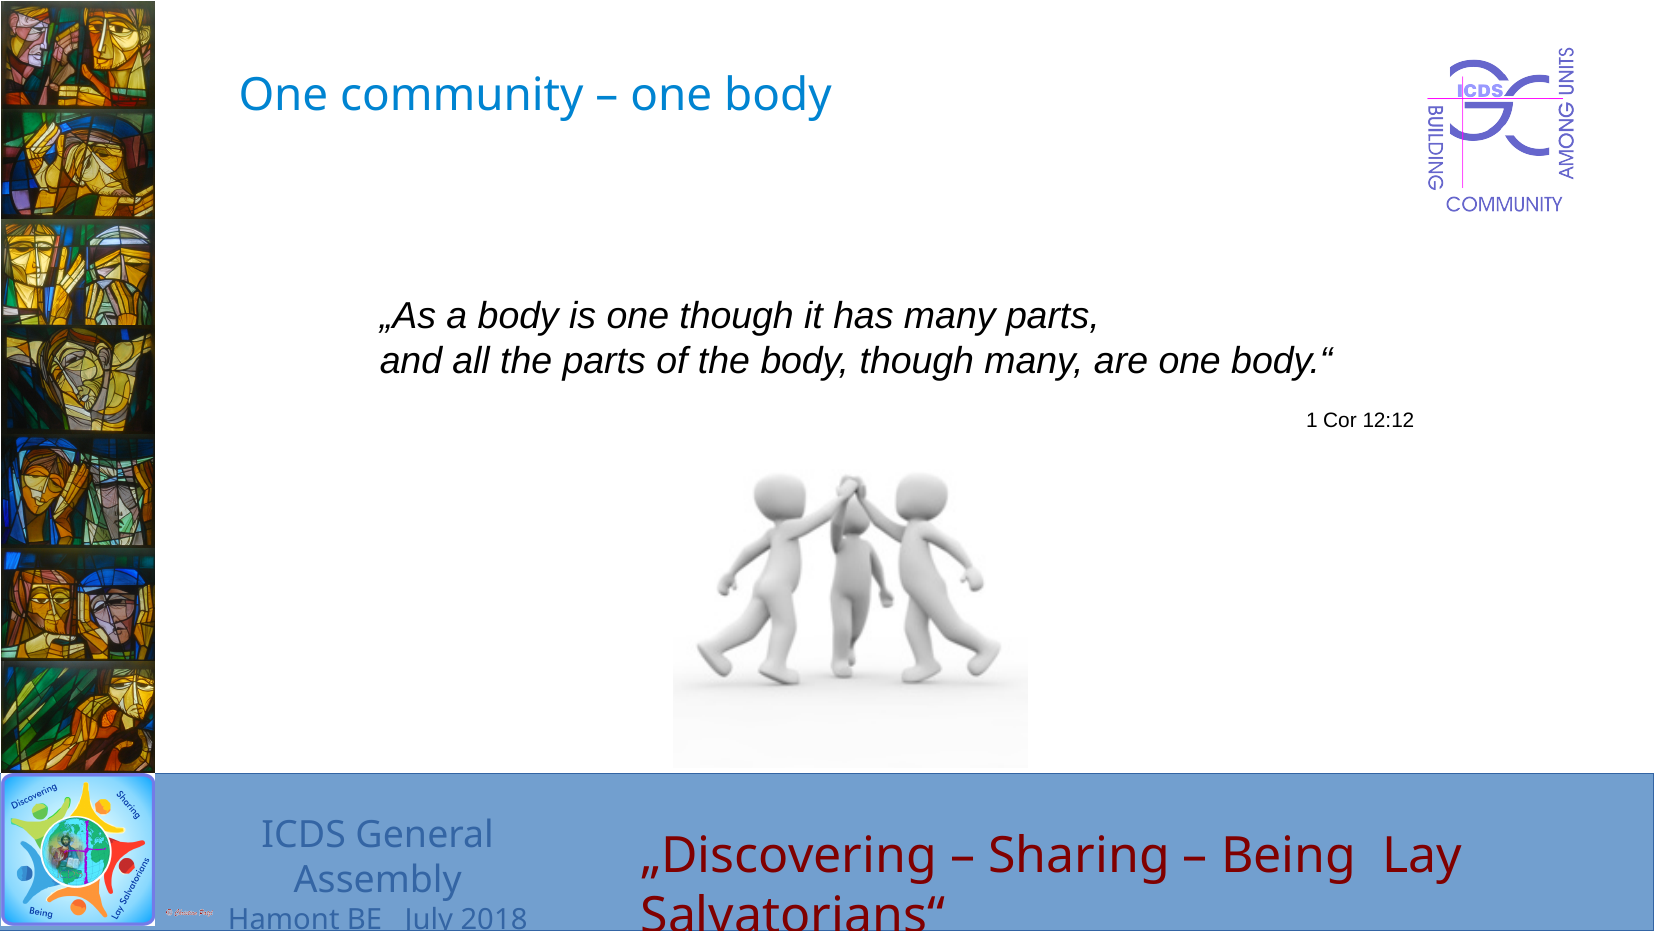

One community – one body
„As a body is one though it has many parts,
and all the parts of the body, though many, are one body.“
1 Cor 12:12
„Discovering – Sharing – Being Lay Salvatorians“